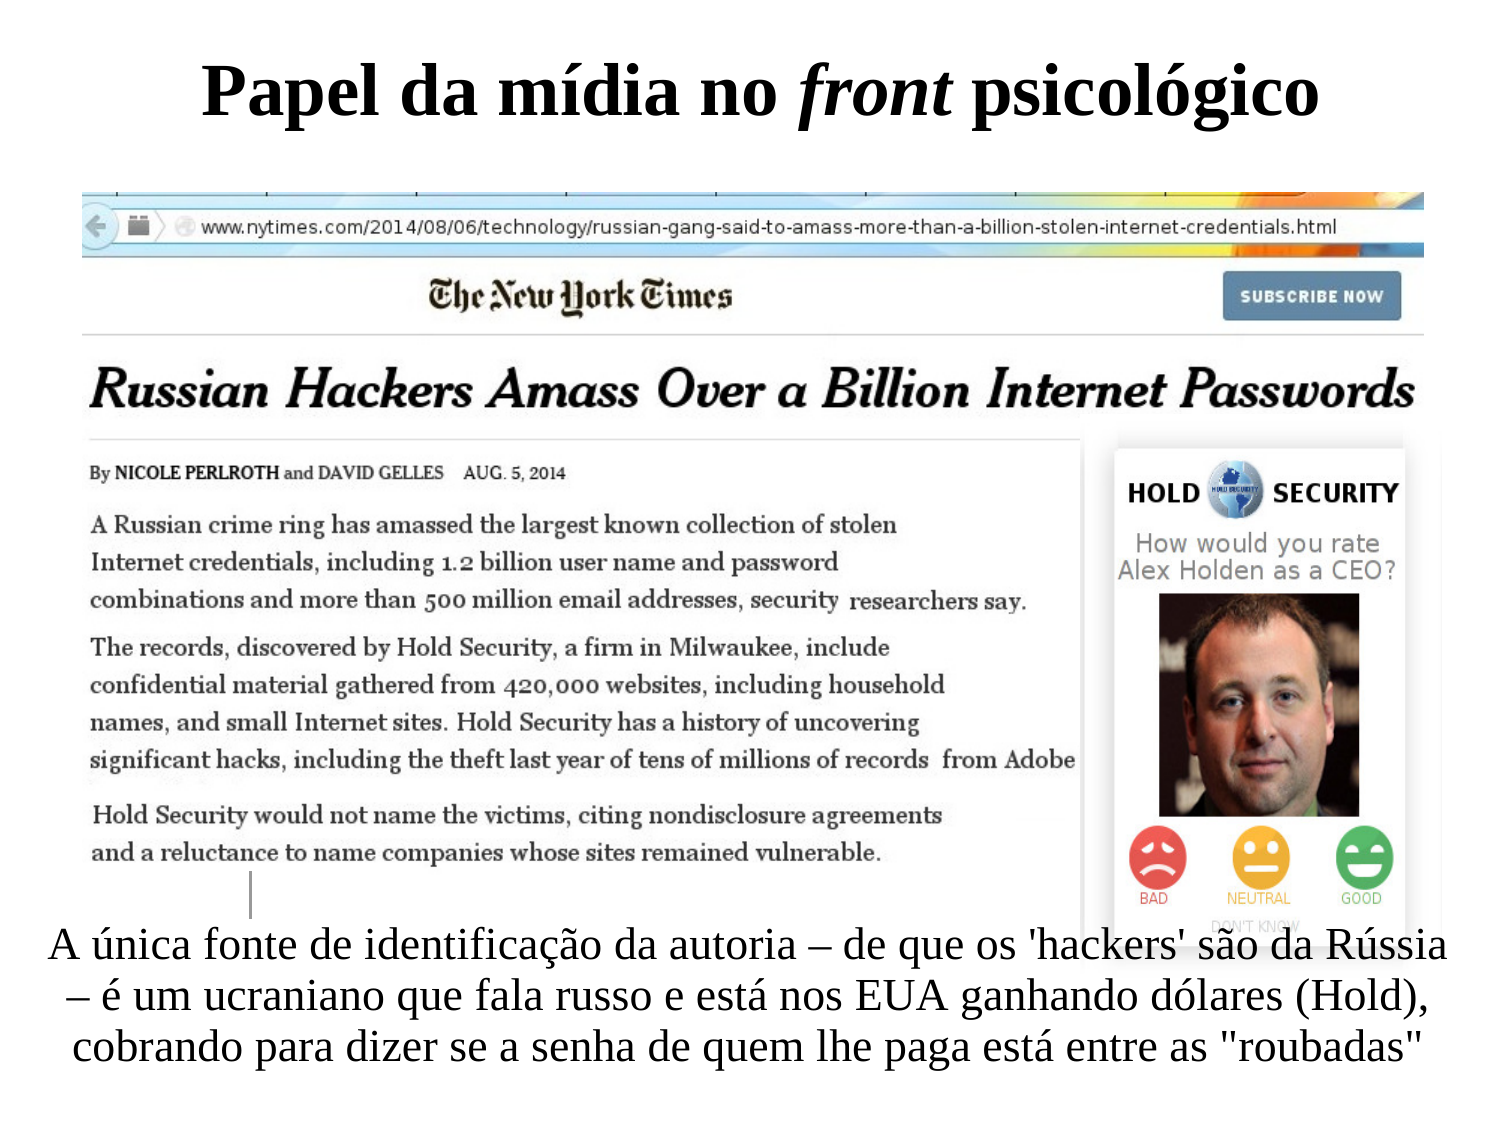

# Papel da mídia no front psicológico
A única fonte de identificação da autoria – de que os 'hackers' são da Rússia – é um ucraniano que fala russo e está nos EUA ganhando dólares (Hold), cobrando para dizer se a senha de quem lhe paga está entre as "roubadas"